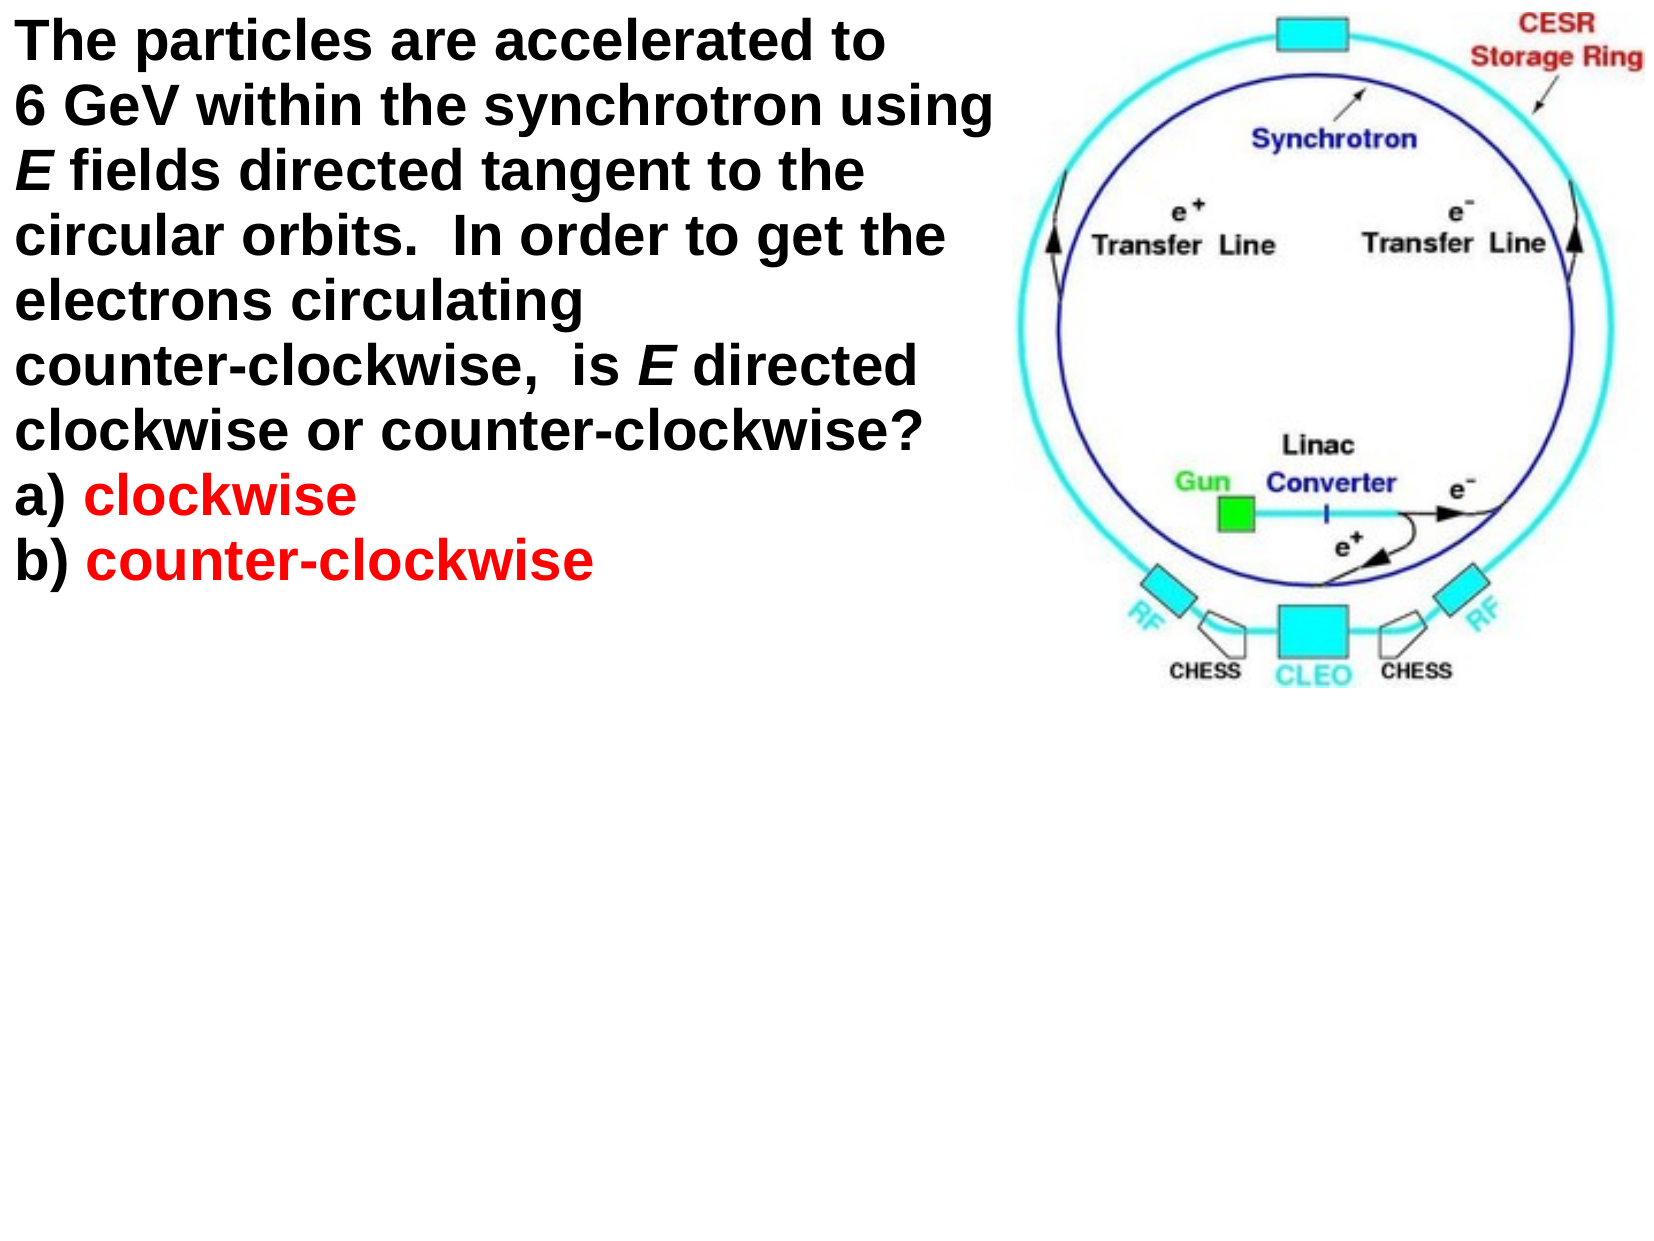

The particles are accelerated to
6 GeV within the synchrotron using
E fields directed tangent to the
circular orbits. In order to get the
electrons circulating
counter-clockwise, is E directed
clockwise or counter-clockwise?
a) clockwise
b) counter-clockwise